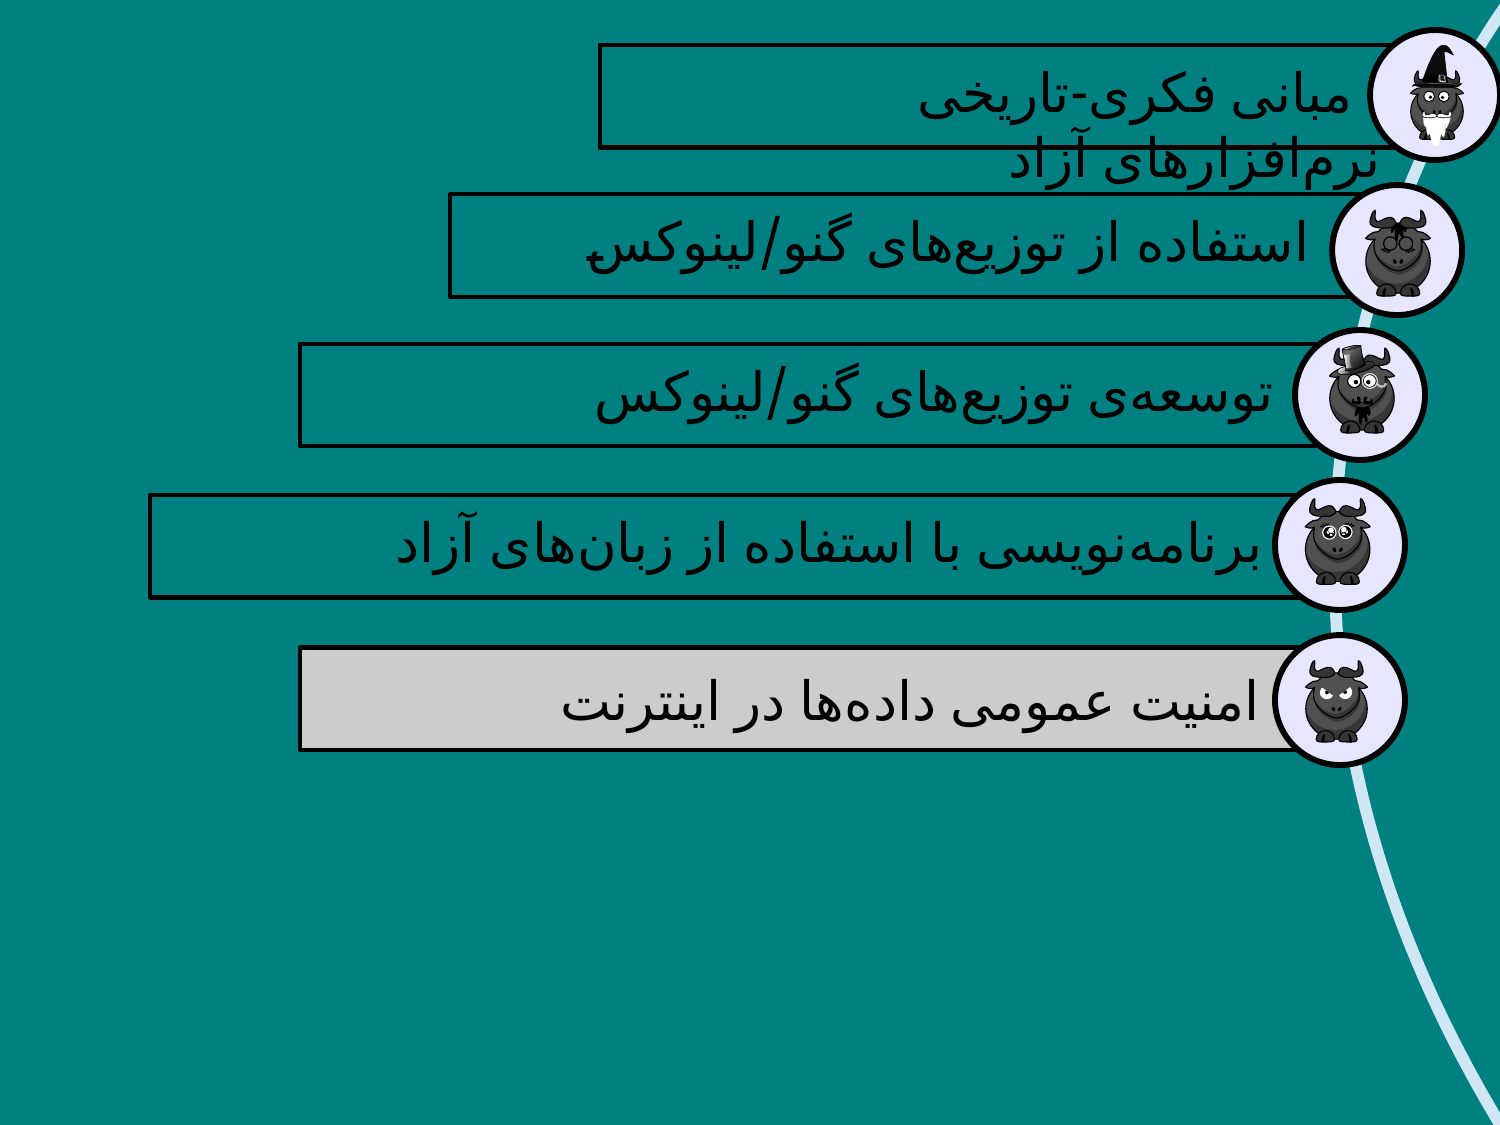

مبانی فکری-تاریخی نرم‌افزارهای آزاد
 استفاده از توزیع‌های گنو/لینوکس
 توسعه‌ی توزیع‌های گنو/لینوکس
 برنامه‌نویسی با استفاده از زبان‌های آزاد
 امنیت عمومی داده‌ها در اینترنت